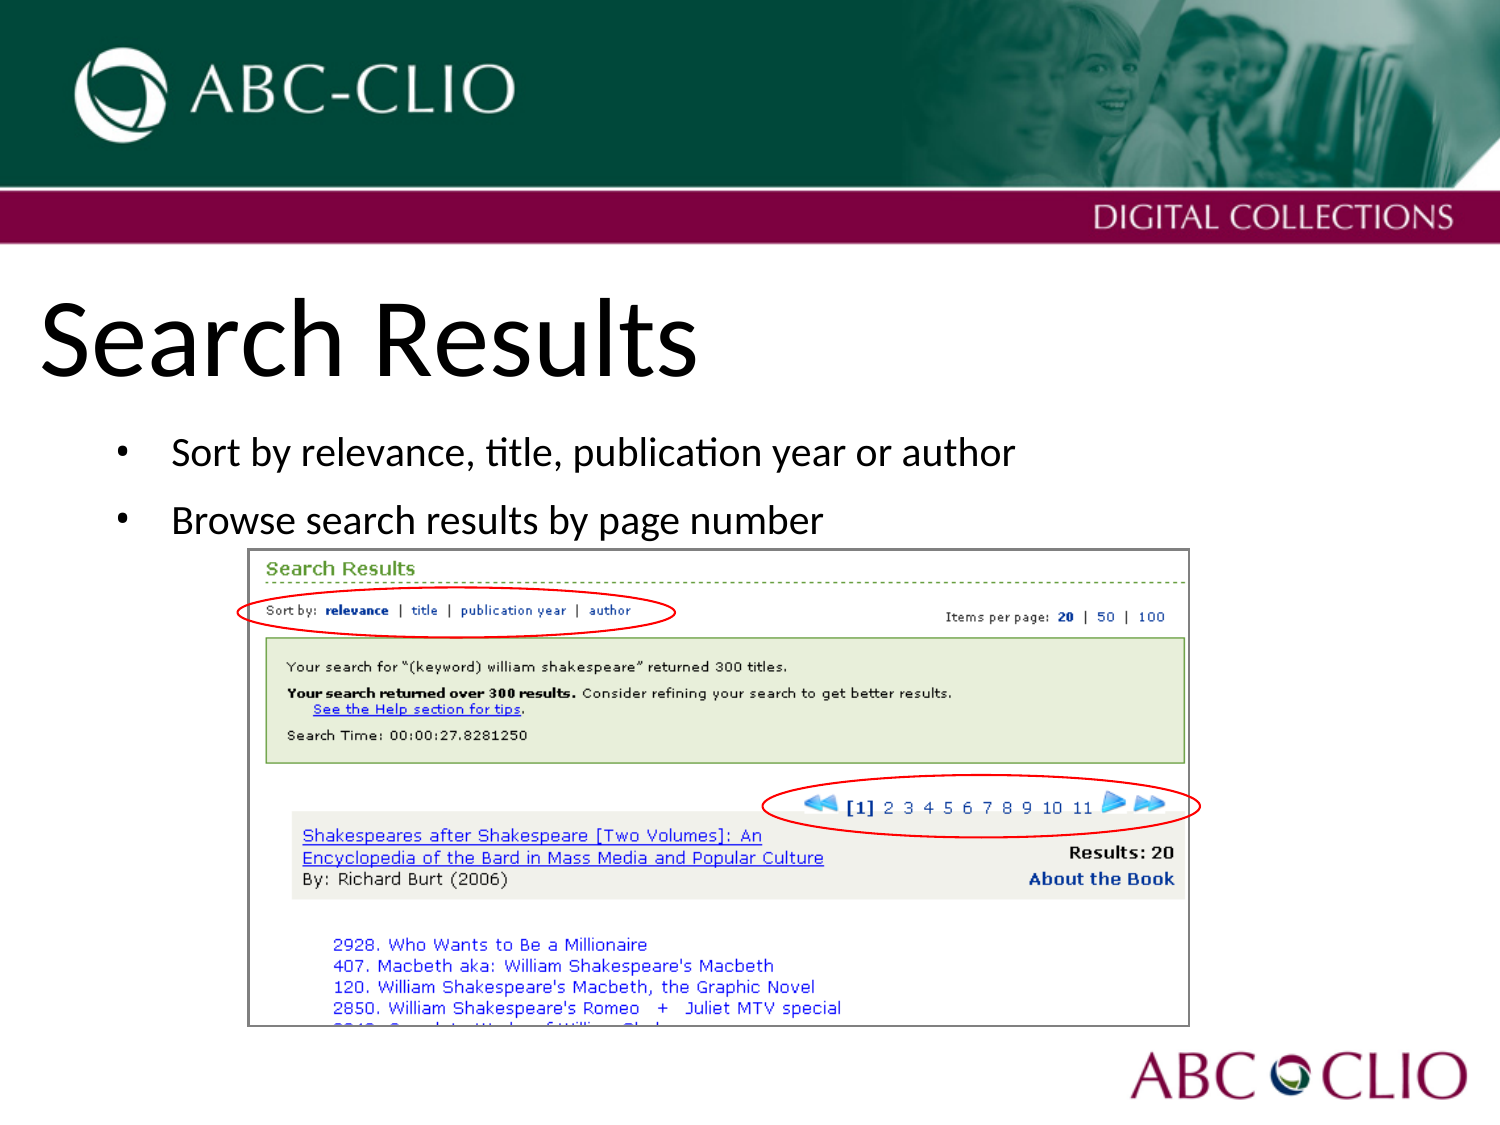

# Search Results
Sort by relevance, title, publication year or author
Browse search results by page number